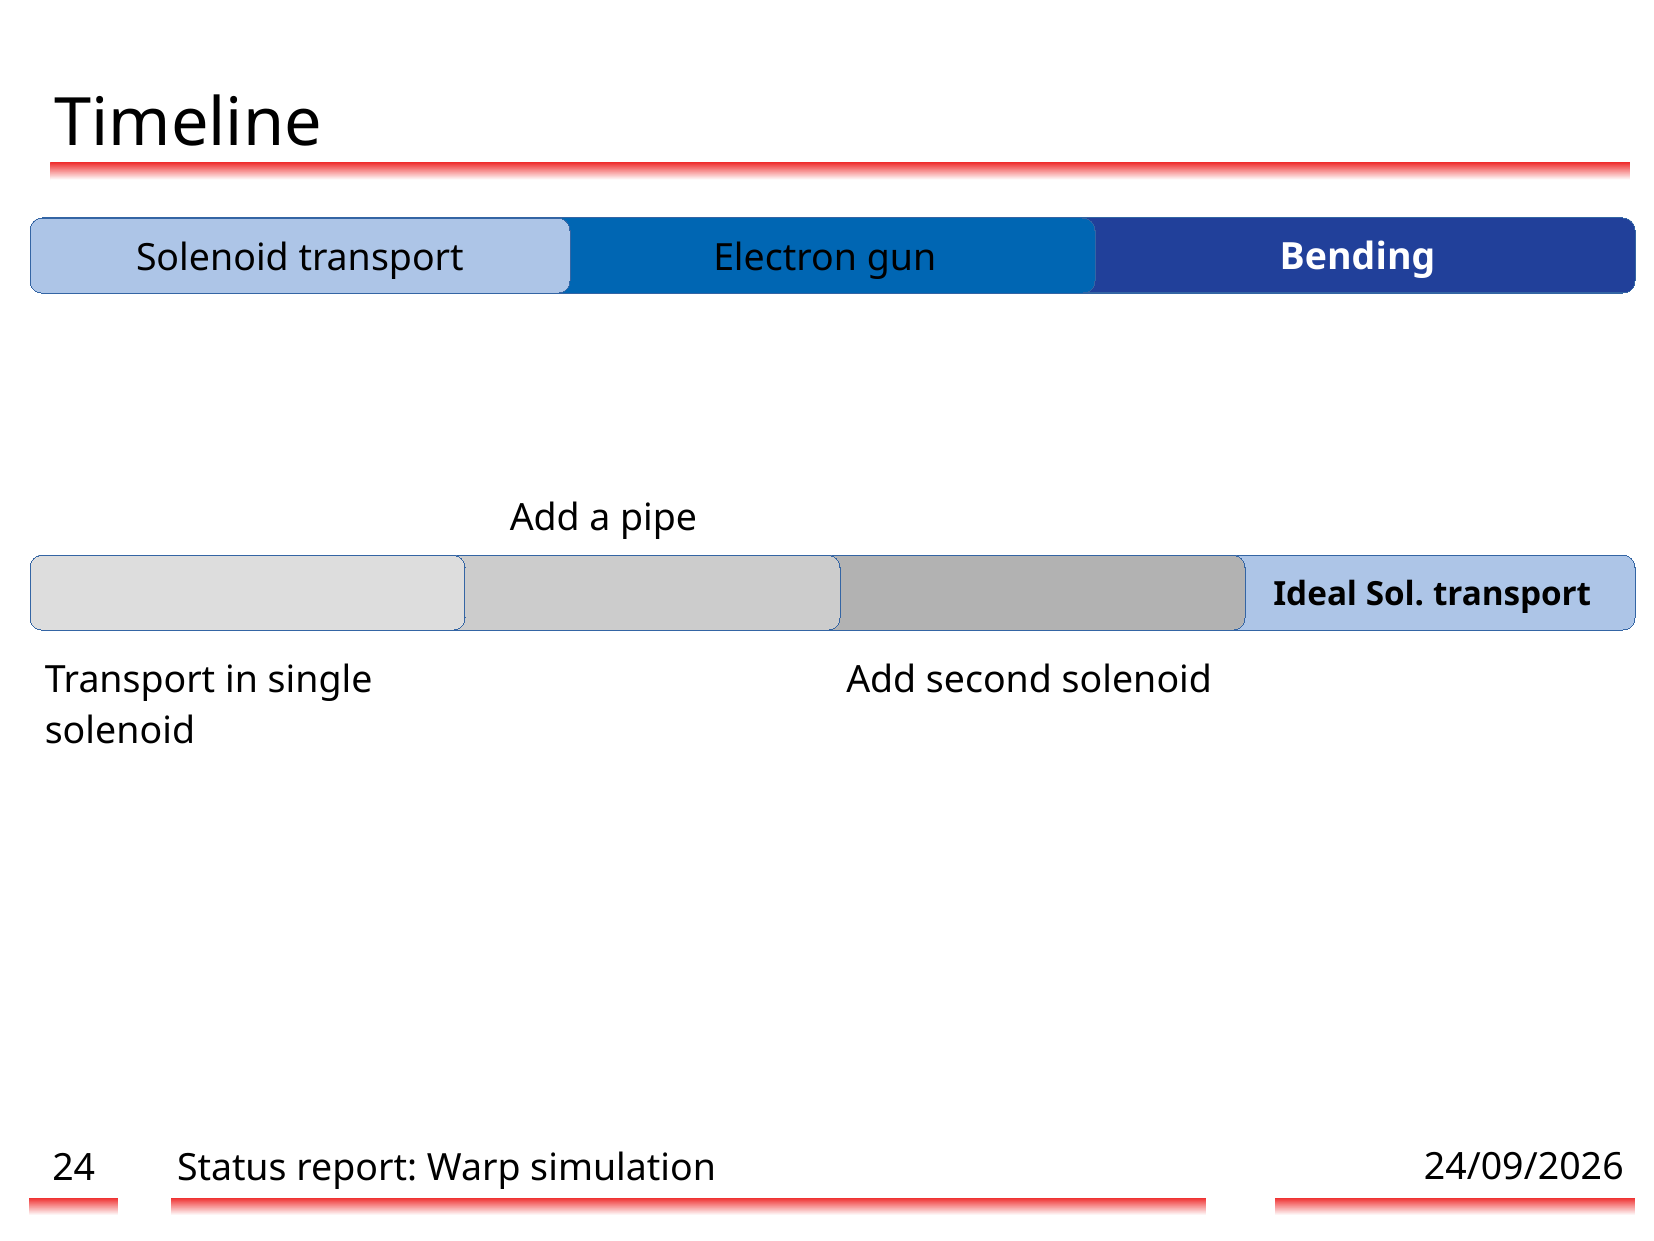

# Timeline
														Bending
			Electron gun
Solenoid transport
Add a pipe
																Ideal Sol. transport
Transport in single solenoid
Add second solenoid
24
Status report: Warp simulation